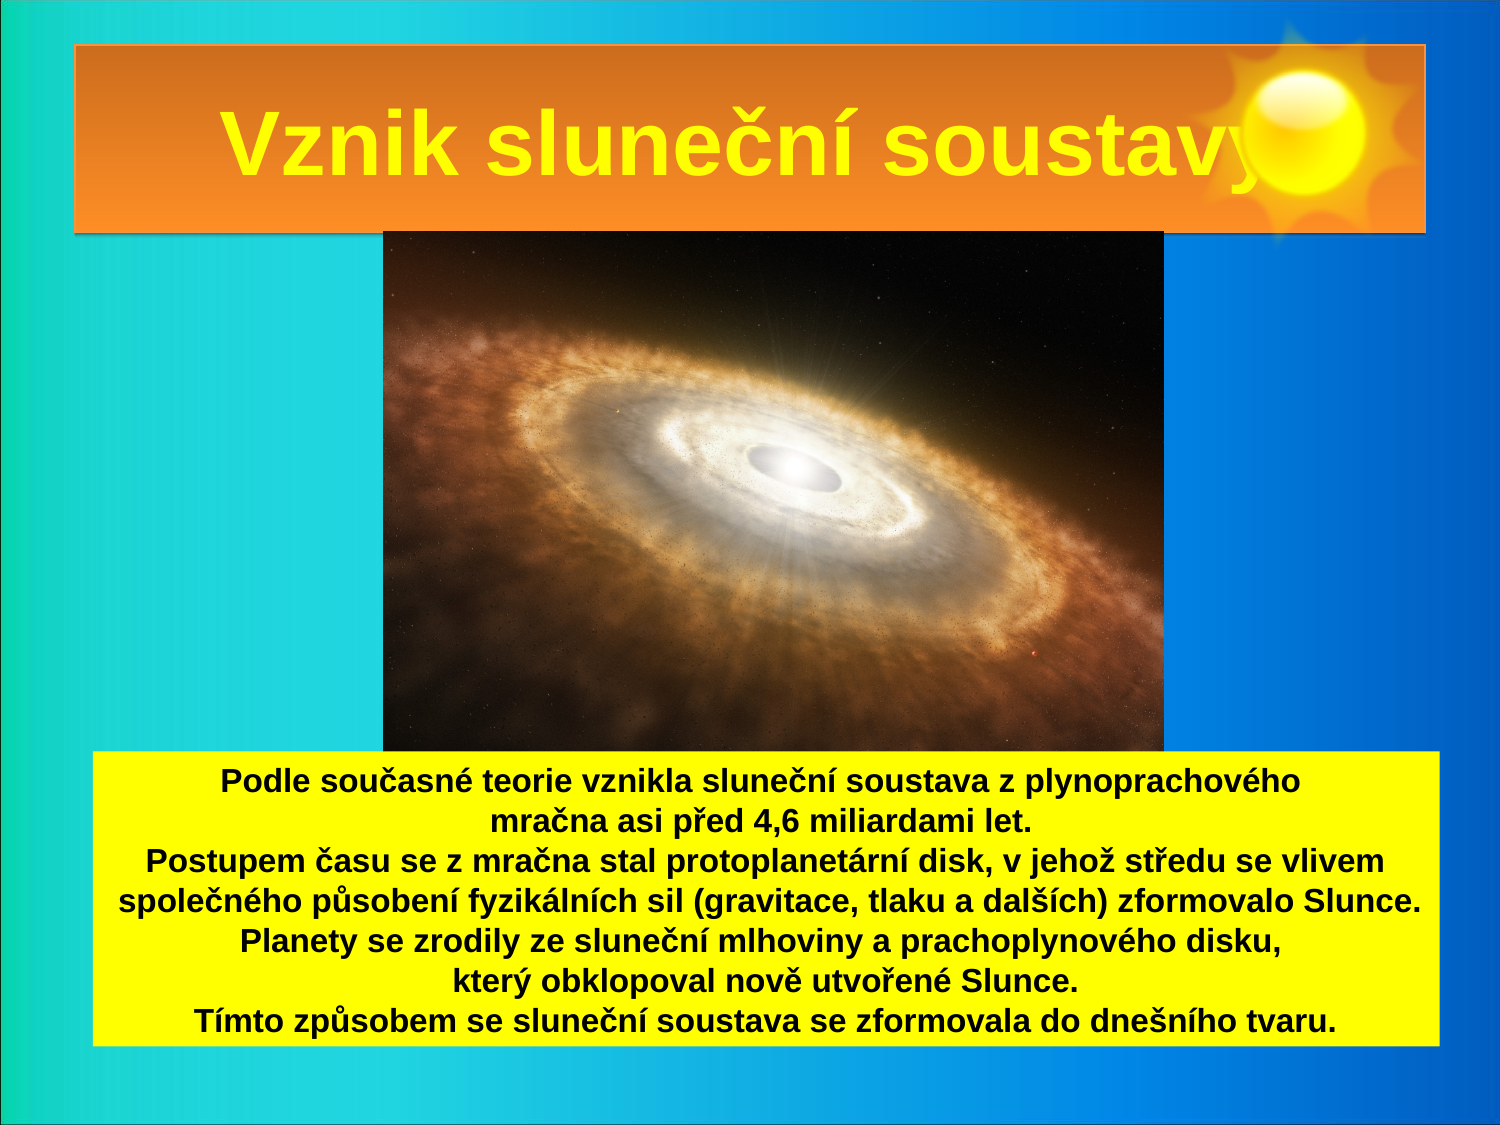

# Vznik sluneční soustavy
Podle současné teorie vznikla sluneční soustava z plynoprachového
mračna asi před 4,6 miliardami let.
Postupem času se z mračna stal protoplanetární disk, v jehož středu se vlivem
 společného působení fyzikálních sil (gravitace, tlaku a dalších) zformovalo Slunce.
Planety se zrodily ze sluneční mlhoviny a prachoplynového disku,
který obklopoval nově utvořené Slunce.
Tímto způsobem se sluneční soustava se zformovala do dnešního tvaru.